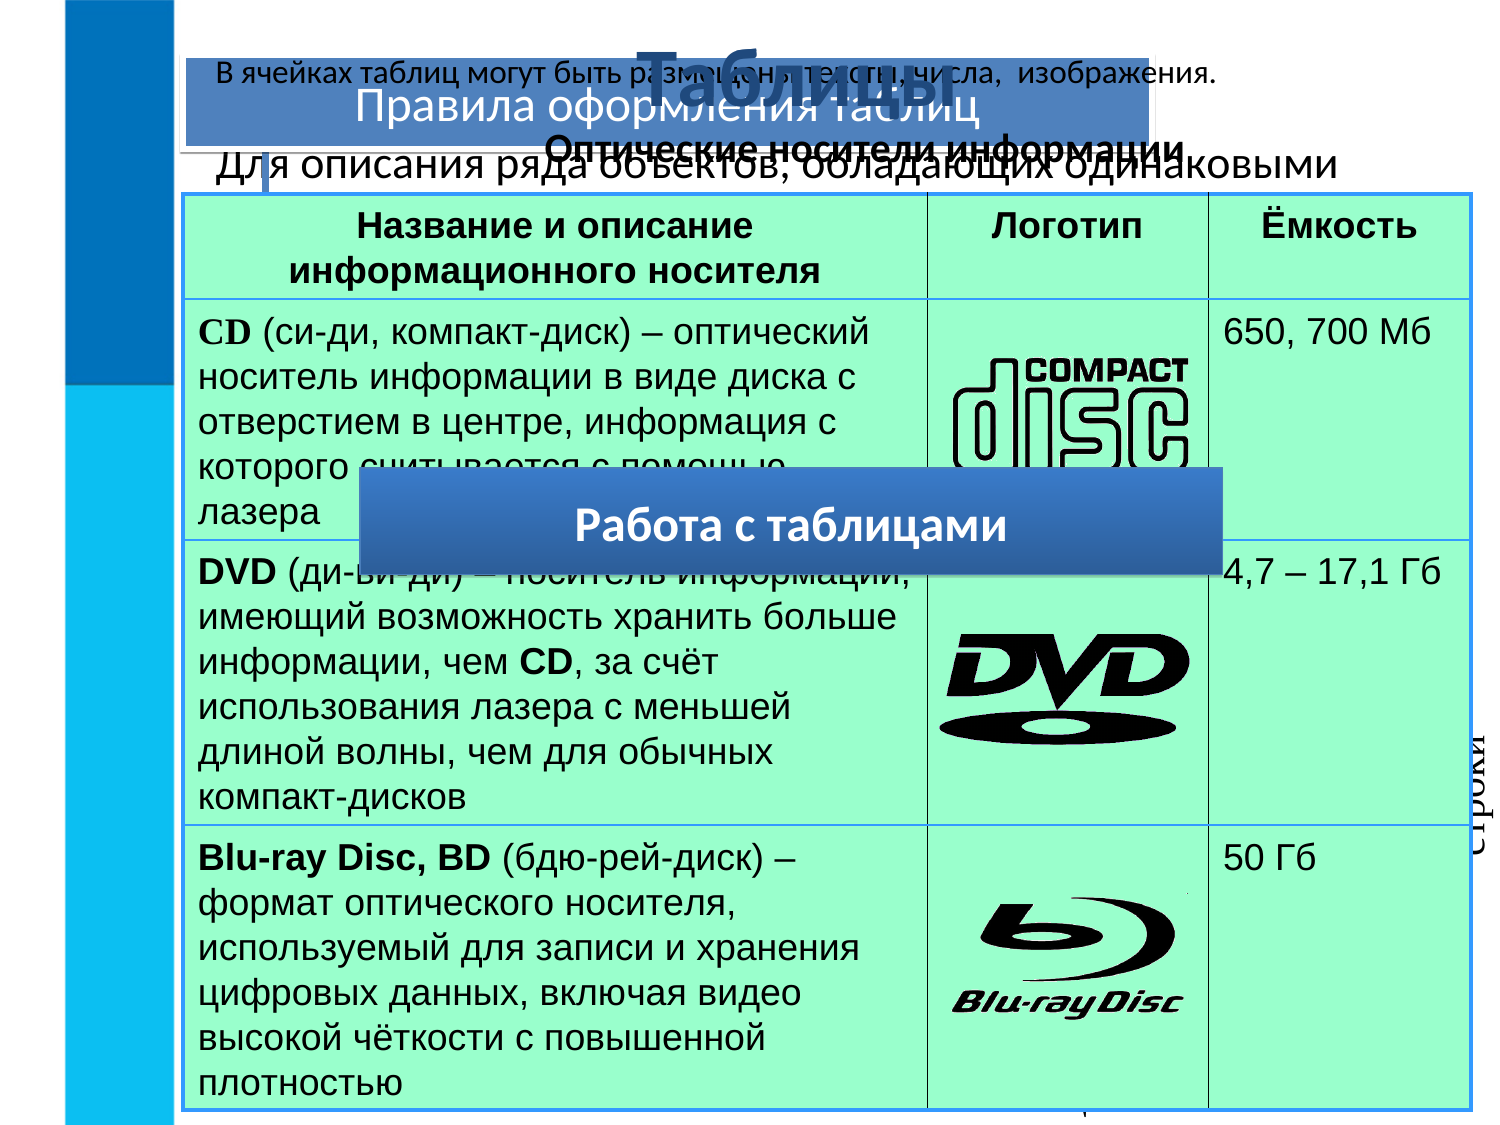

Таблицы
Таблицы
В ячейках таблиц могут быть размещены тексты, числа, изображения.
Правила оформления таблиц
Оптические носители информации
Для описания ряда объектов, обладающих одинаковыми наборами свойств, наиболее часто используются таблицы, состоящие из столбцов (граф) и строк.
| Название и описание информационного носителя | Логотип | Ёмкость |
| --- | --- | --- |
| CD (си-ди, компакт-диск) – оптический носитель информации в виде диска с отверстием в центре, информация с которого считывается с помощью лазера | | 650, 700 Мб |
| DVD (ди-ви-ди) – носитель информации, имеющий возможность хранить больше информации, чем CD, за счёт использования лазера с меньшей длиной волны, чем для обычных компакт-дисков | | 4,7 – 17,1 Гб |
| Blu-ray Disc, BD (бдю-рей-диск) – формат оптического носителя, используемый для записи и хранения цифровых данных, включая видео высокой чёткости с повышенной плотностью | | 50 Гб |
Заголовок таблицы должен давать представление о содержащейся в ней информации.
Табличный номер
Заголовки столбцов и строк должны быть краткими, не содержать лишних слов и сокращений
Общий заголовок таблицы
Работа с таблицами
| Наименование столбцов (верхний заголовок) | | | | |
| --- | --- | --- | --- | --- |
| Наименование строк (боковой заголовок) | | | | |
| | | | | |
| | | | ячейка | |
| | | | | |
В таблице должны быть указаны единицы измерения. Общие для всей таблицы указываются в заголовке таблицы, если единицы измерения различаются, то они указываются в заголовке строки или столбца
строки
Желательно, чтобы все ячейки таблицы были заполнены. При необходимости в них заносят условные обозначения:
? - данные неизвестны;
х - данные невозможны;
 - данные должны быть взяты из вышележащей ячейки.
столбцы